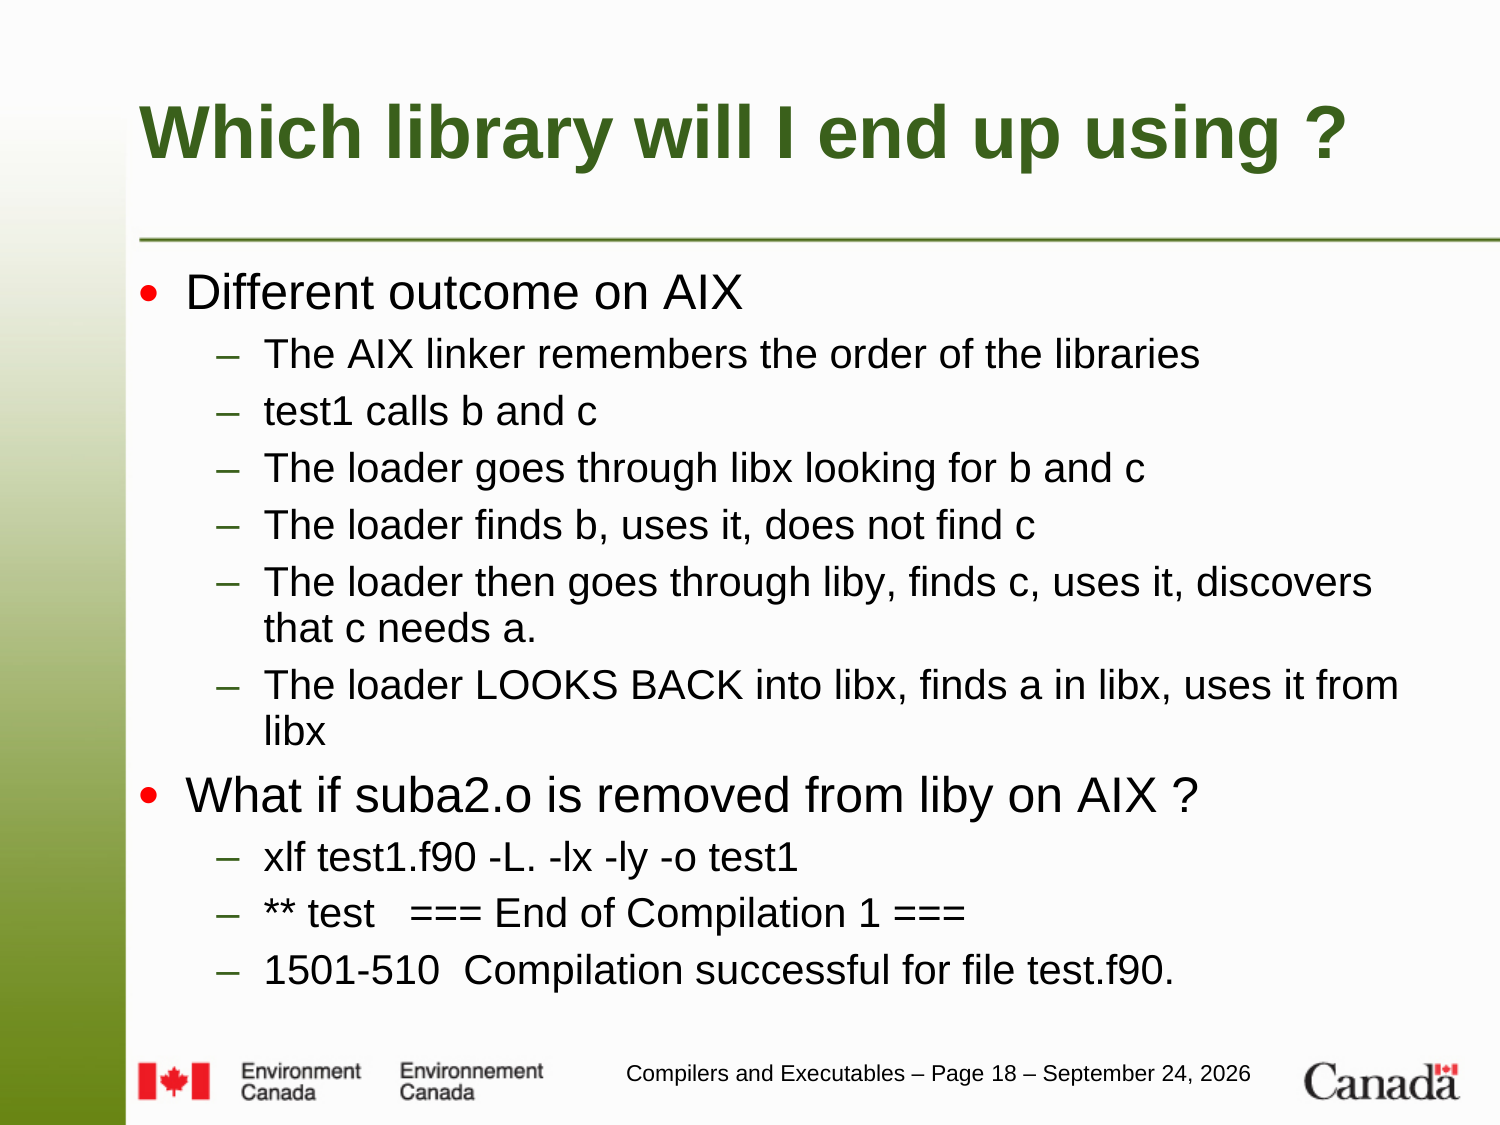

# Which library will I end up using ?
Different outcome on AIX
The AIX linker remembers the order of the libraries
test1 calls b and c
The loader goes through libx looking for b and c
The loader finds b, uses it, does not find c
The loader then goes through liby, finds c, uses it, discovers that c needs a.
The loader LOOKS BACK into libx, finds a in libx, uses it from libx
What if suba2.o is removed from liby on AIX ?
xlf test1.f90 -L. -lx -ly -o test1
** test === End of Compilation 1 ===
1501-510 Compilation successful for file test.f90.